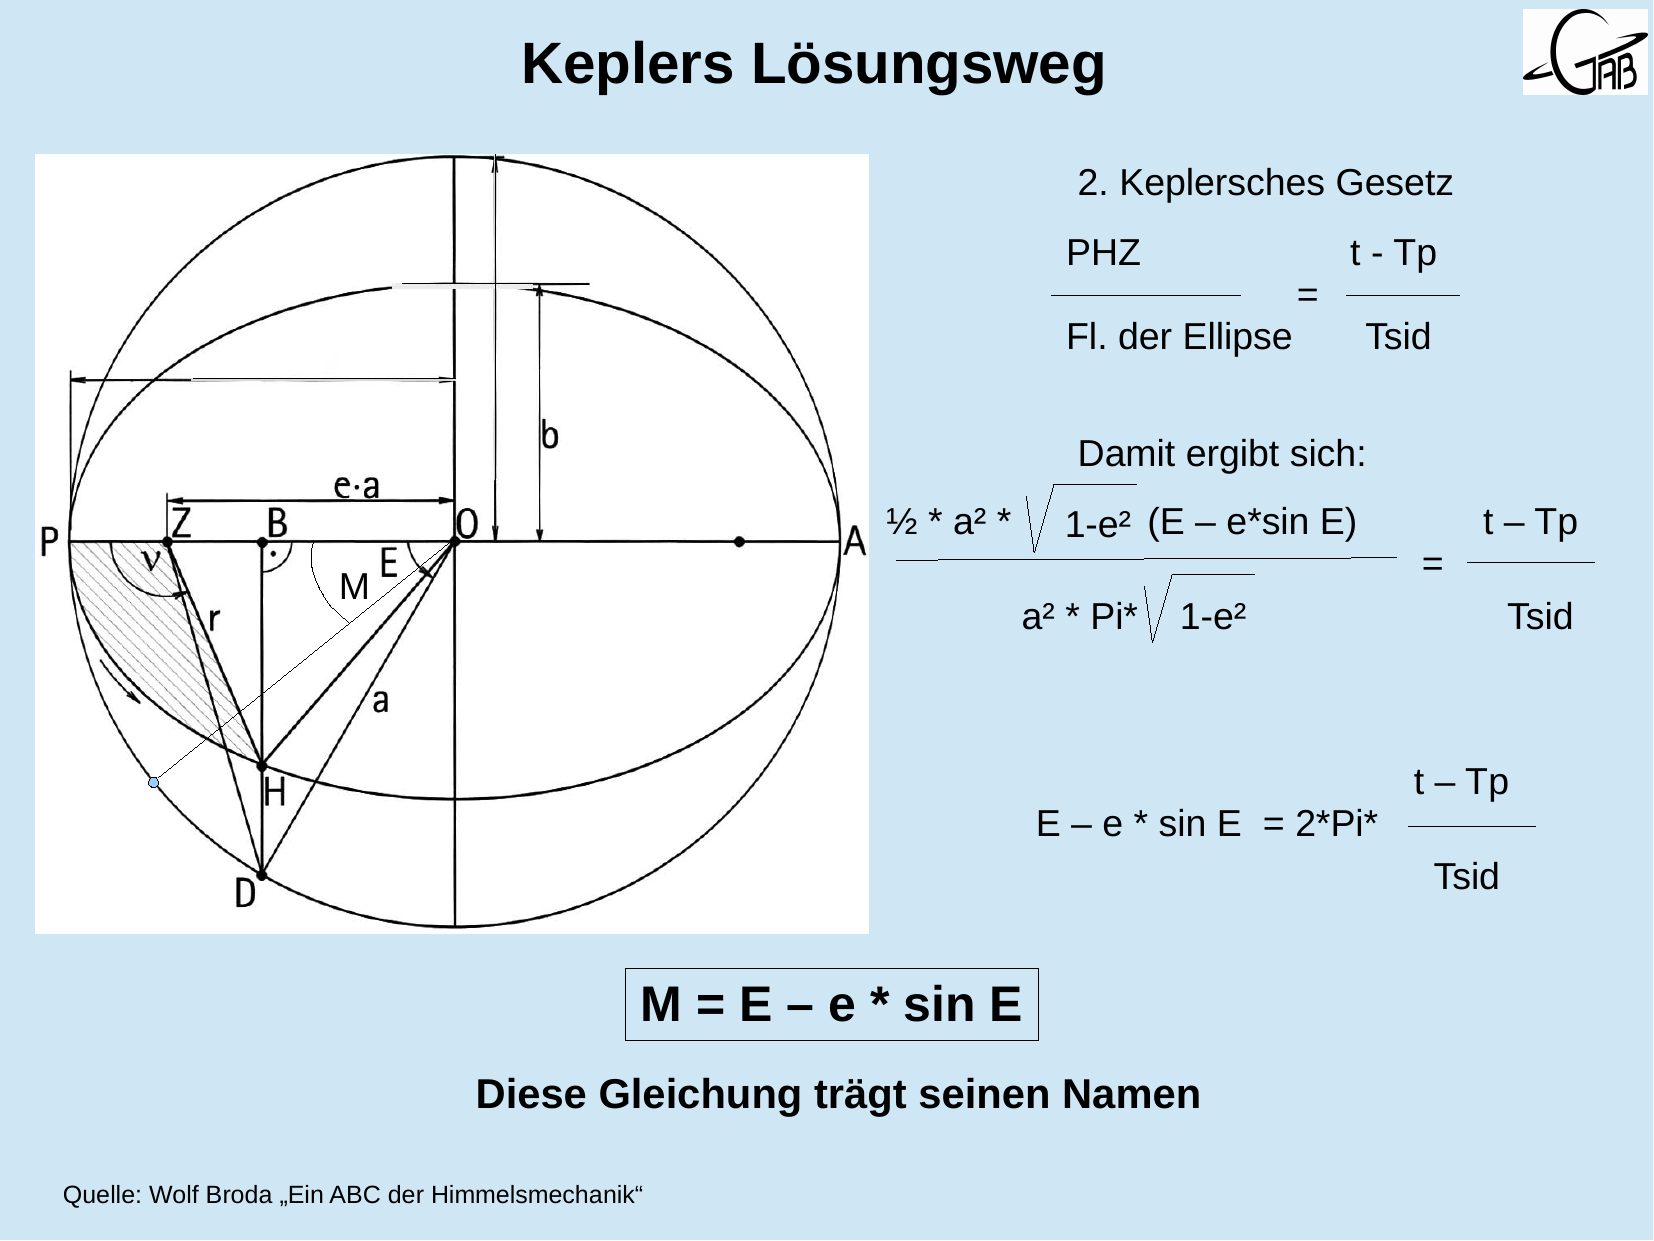

Keplers Lösungsweg
2. Keplersches Gesetz
M
PHZ t - Tp
 =
Fl. der Ellipse Tsid
Damit ergibt sich:
 1-e²
½ * a² * (E – e*sin E) t – Tp
 =
a² * Pi* 1-e² Tsid
 t – Tp
 E – e * sin E = 2*Pi*
 Tsid
M = E – e * sin E
Diese Gleichung trägt seinen Namen
Quelle: Wolf Broda „Ein ABC der Himmelsmechanik“